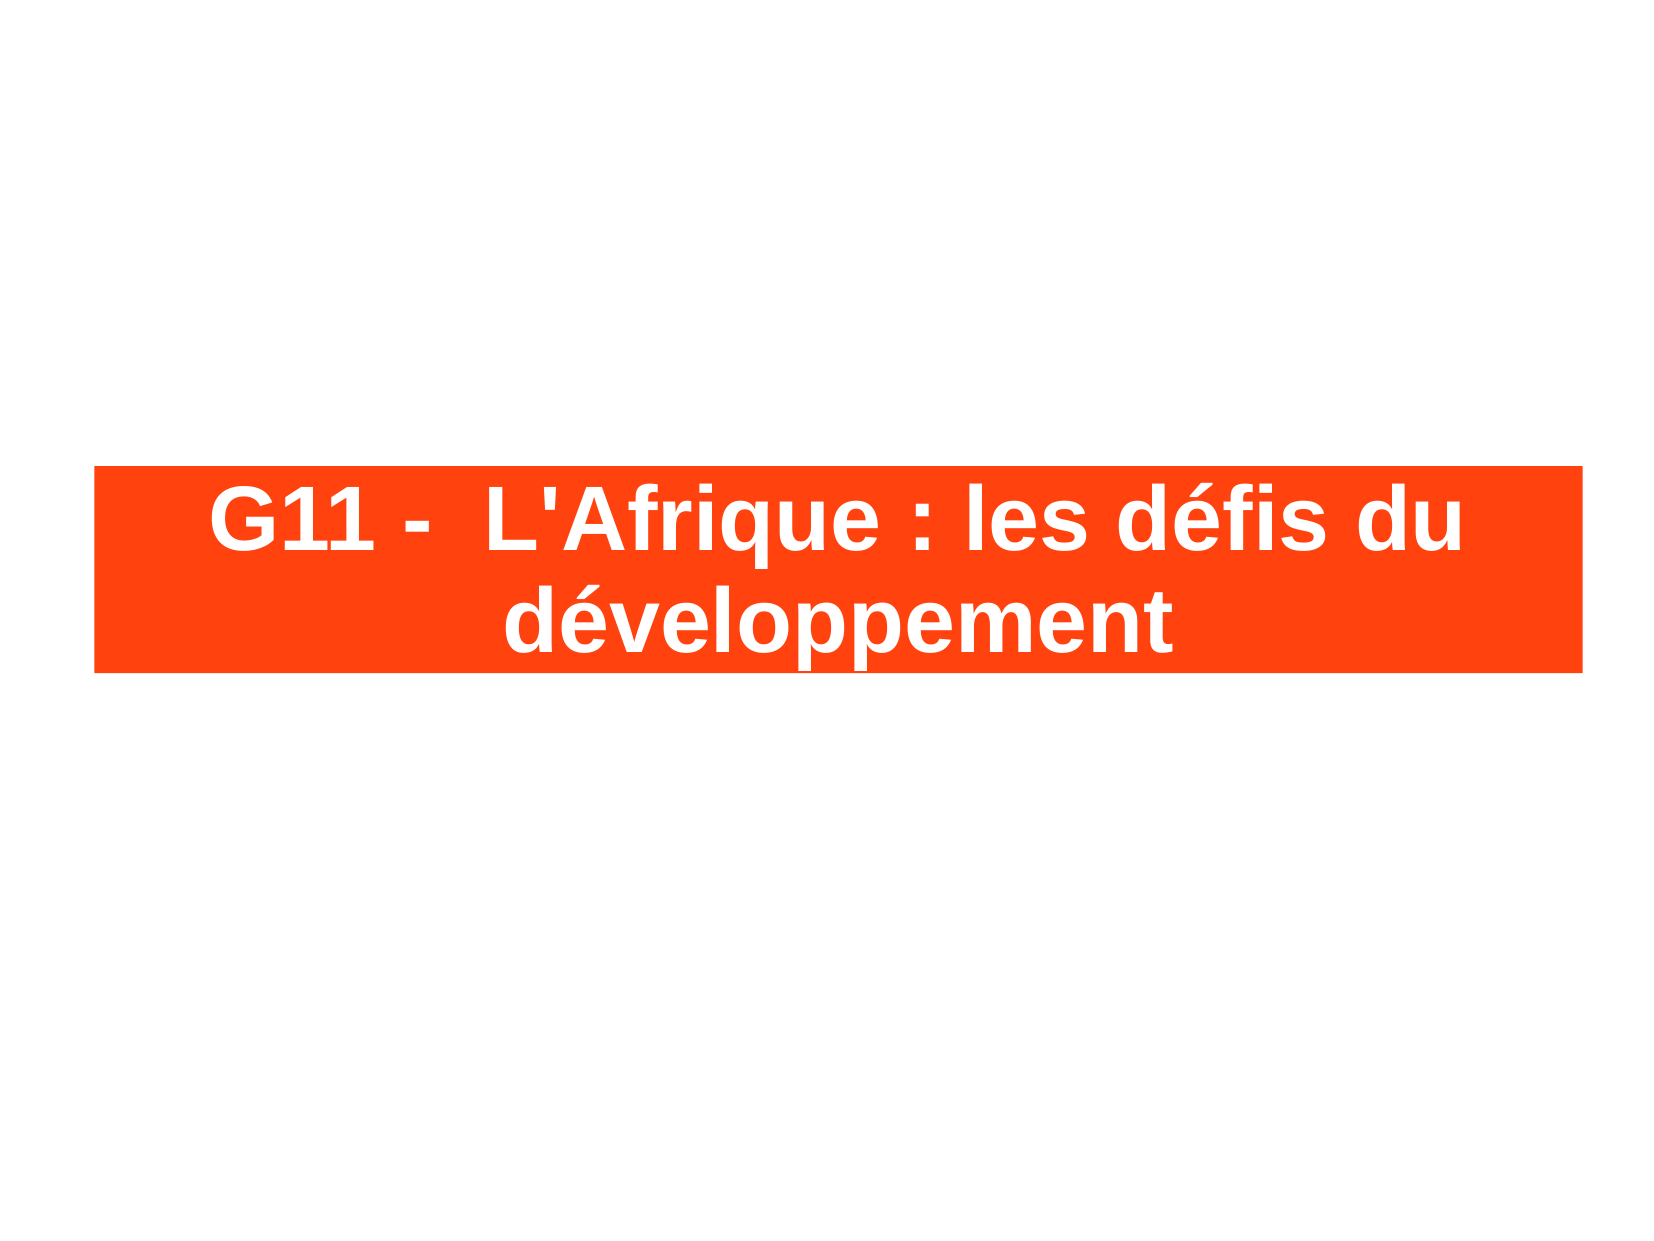

# G11 - L'Afrique : les défis du développement